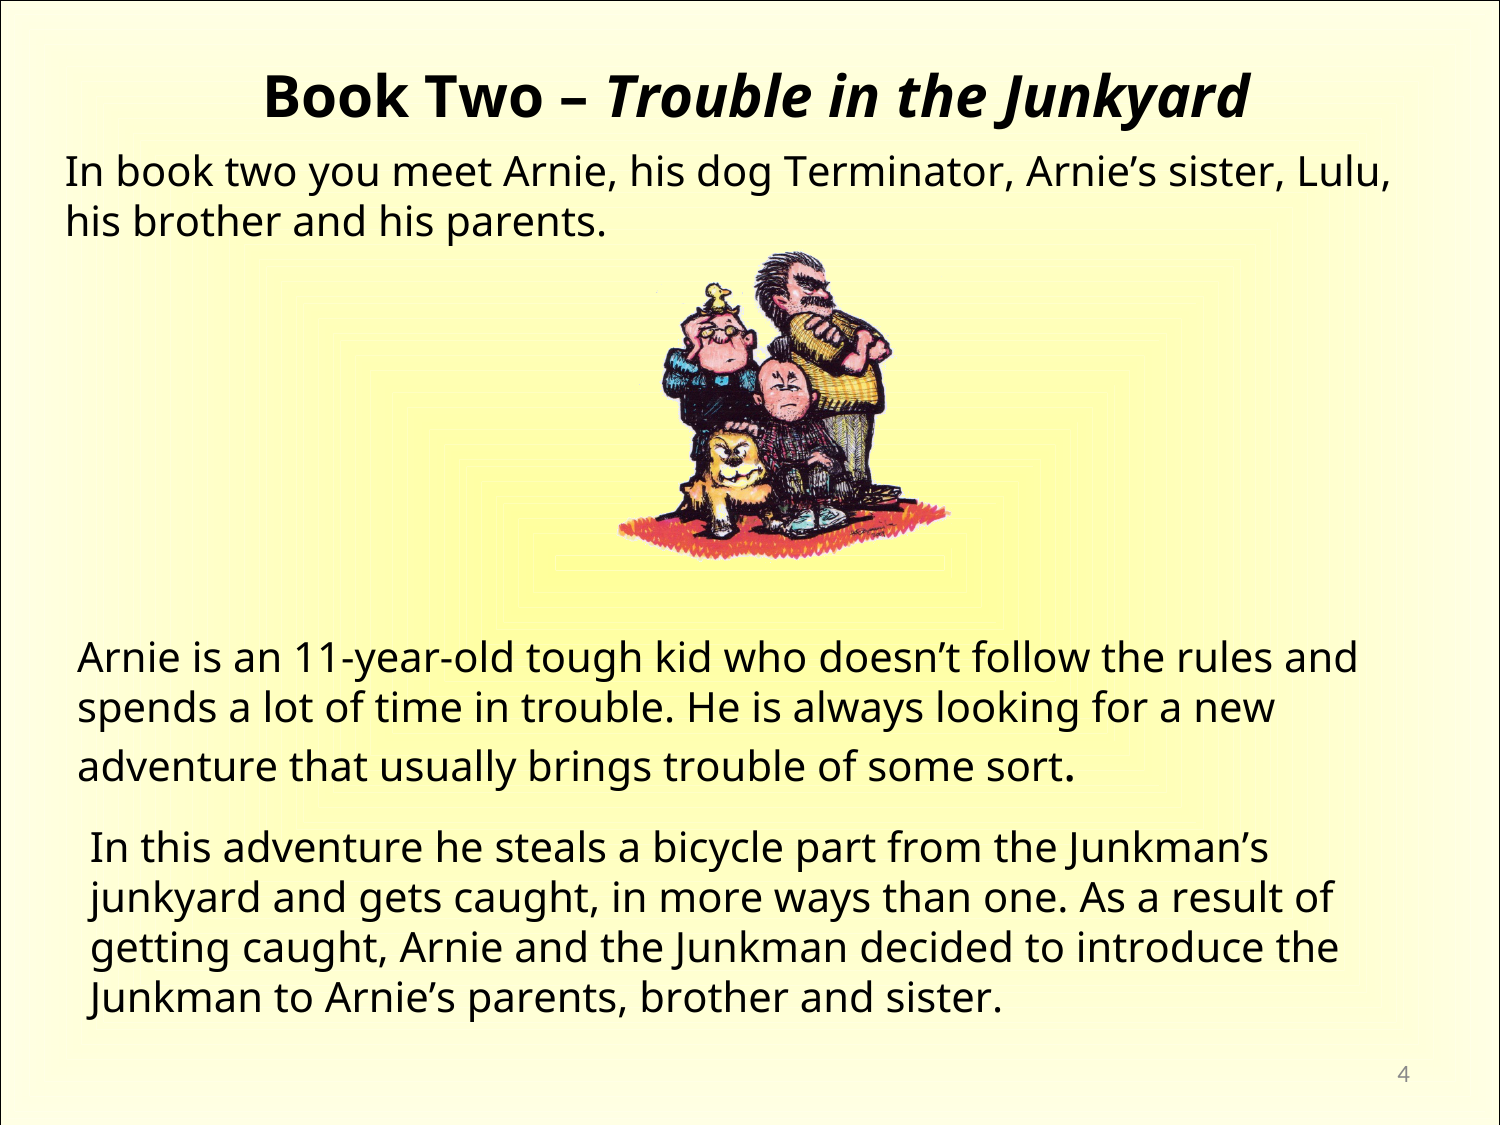

Book Two – Trouble in the Junkyard
In book two you meet Arnie, his dog Terminator, Arnie’s sister, Lulu, his brother and his parents.
Arnie is an 11-year-old tough kid who doesn’t follow the rules and spends a lot of time in trouble. He is always looking for a new adventure that usually brings trouble of some sort.
In this adventure he steals a bicycle part from the Junkman’s junkyard and gets caught, in more ways than one. As a result of getting caught, Arnie and the Junkman decided to introduce the Junkman to Arnie’s parents, brother and sister.